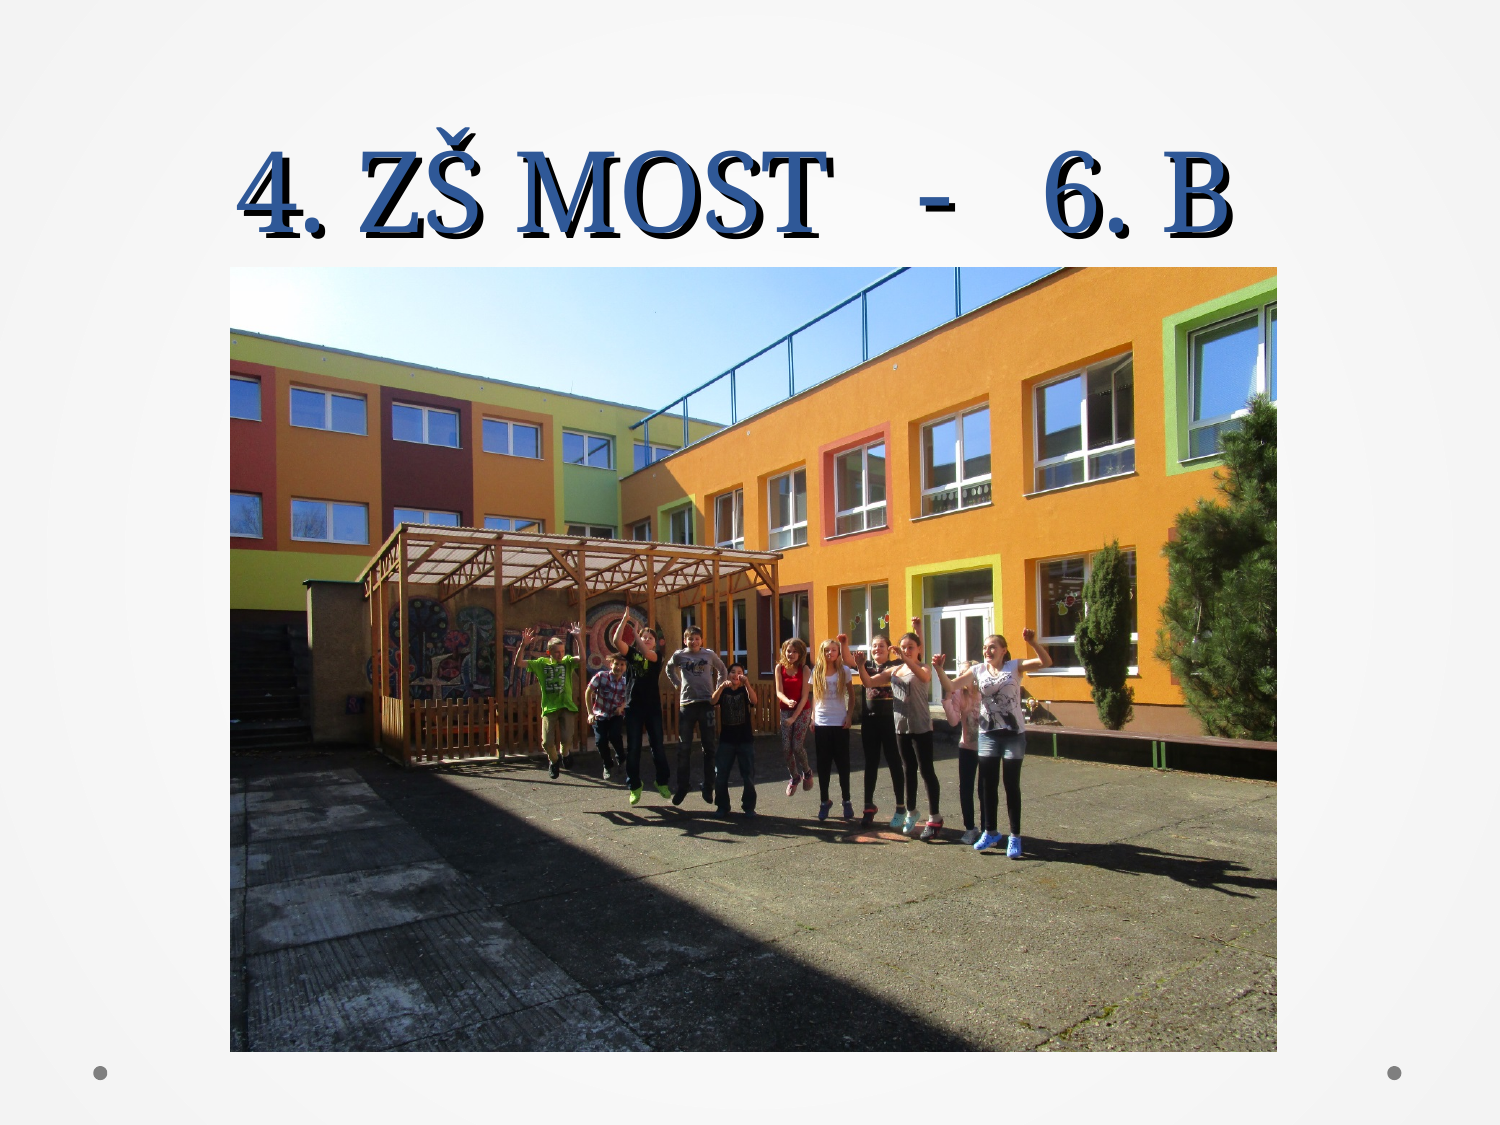

# 4. ZŠ MOST - 6. B